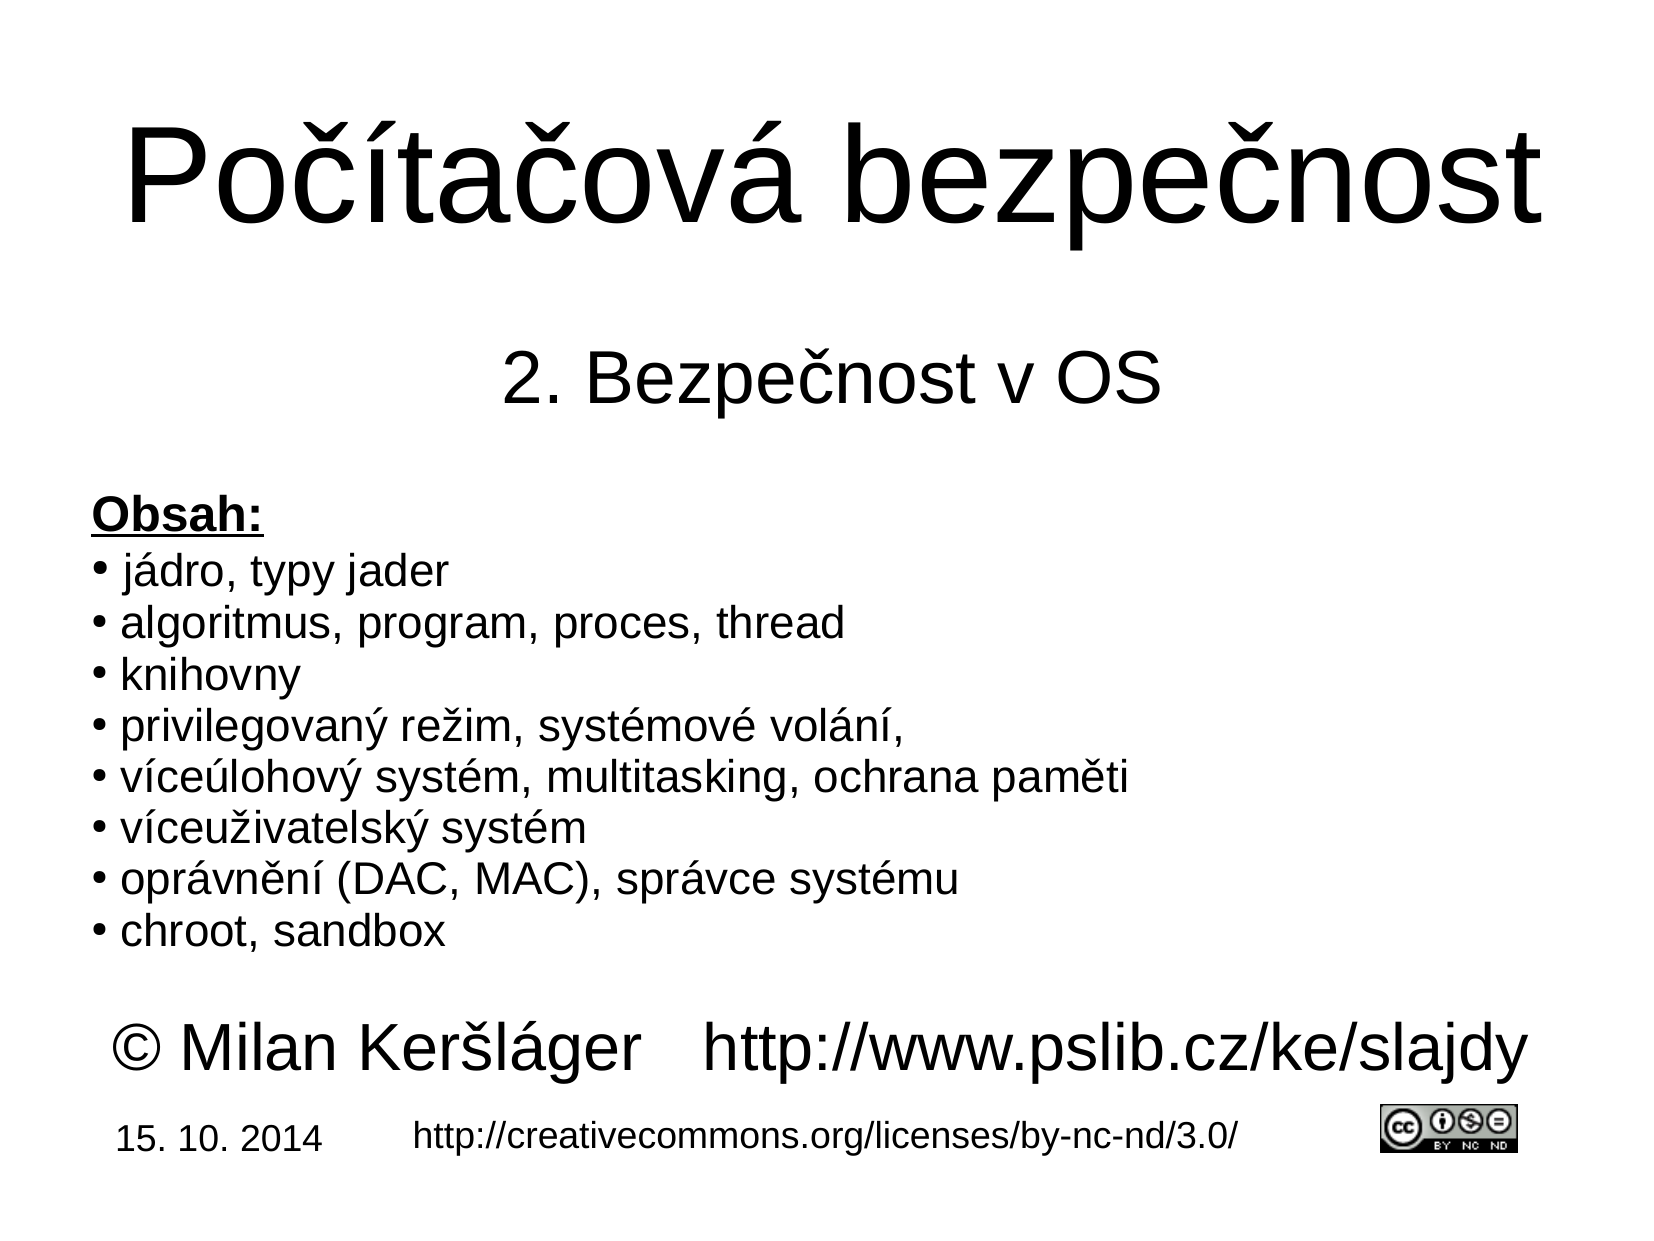

# Počítačová bezpečnost 2. Bezpečnost v OS
Obsah:
 jádro, typy jader
 algoritmus, program, proces, thread
 knihovny
 privilegovaný režim, systémové volání,
 víceúlohový systém, multitasking, ochrana paměti
 víceuživatelský systém
 oprávnění (DAC, MAC), správce systému
 chroot, sandbox
© Milan Keršláger	http://www.pslib.cz/ke/slajdy
http://creativecommons.org/licenses/by-nc-nd/3.0/
15. 10. 2014